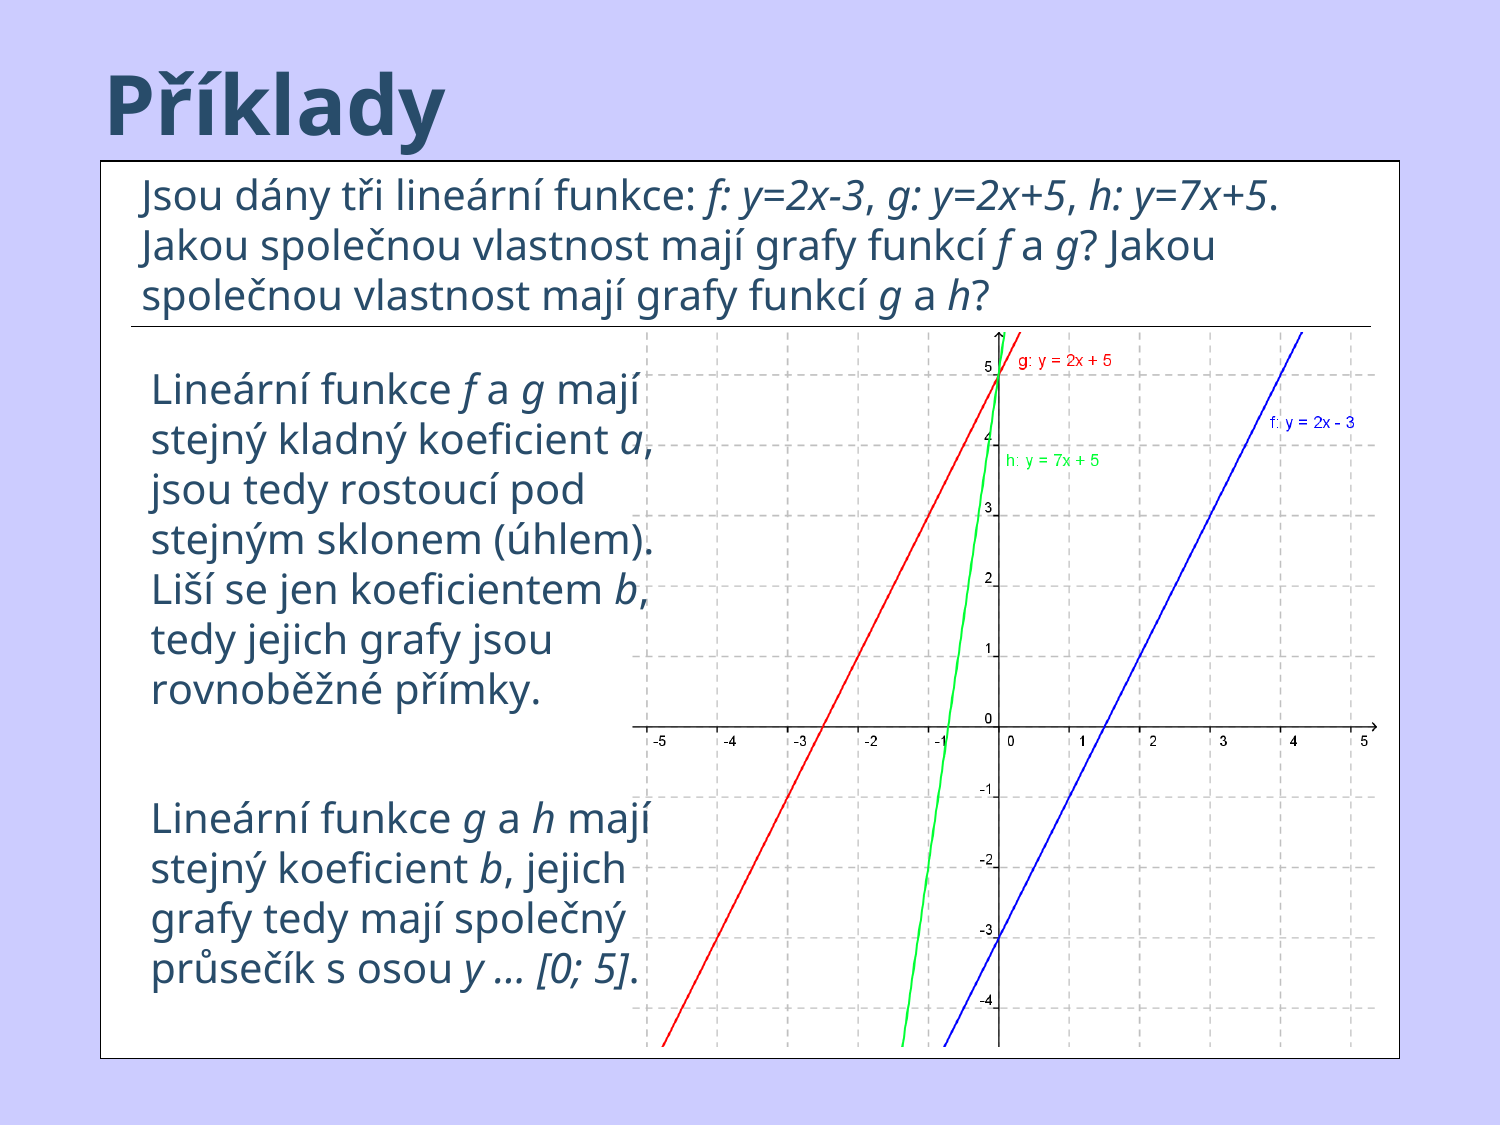

# Příklady
Jsou dány tři lineární funkce: f: y=2x-3, g: y=2x+5, h: y=7x+5. Jakou společnou vlastnost mají grafy funkcí f a g? Jakou společnou vlastnost mají grafy funkcí g a h?
Lineární funkce f a g mají stejný kladný koeficient a, jsou tedy rostoucí pod stejným sklonem (úhlem). Liší se jen koeficientem b, tedy jejich grafy jsou rovnoběžné přímky.
Lineární funkce g a h mají stejný koeficient b, jejich grafy tedy mají společný průsečík s osou y … [0; 5].